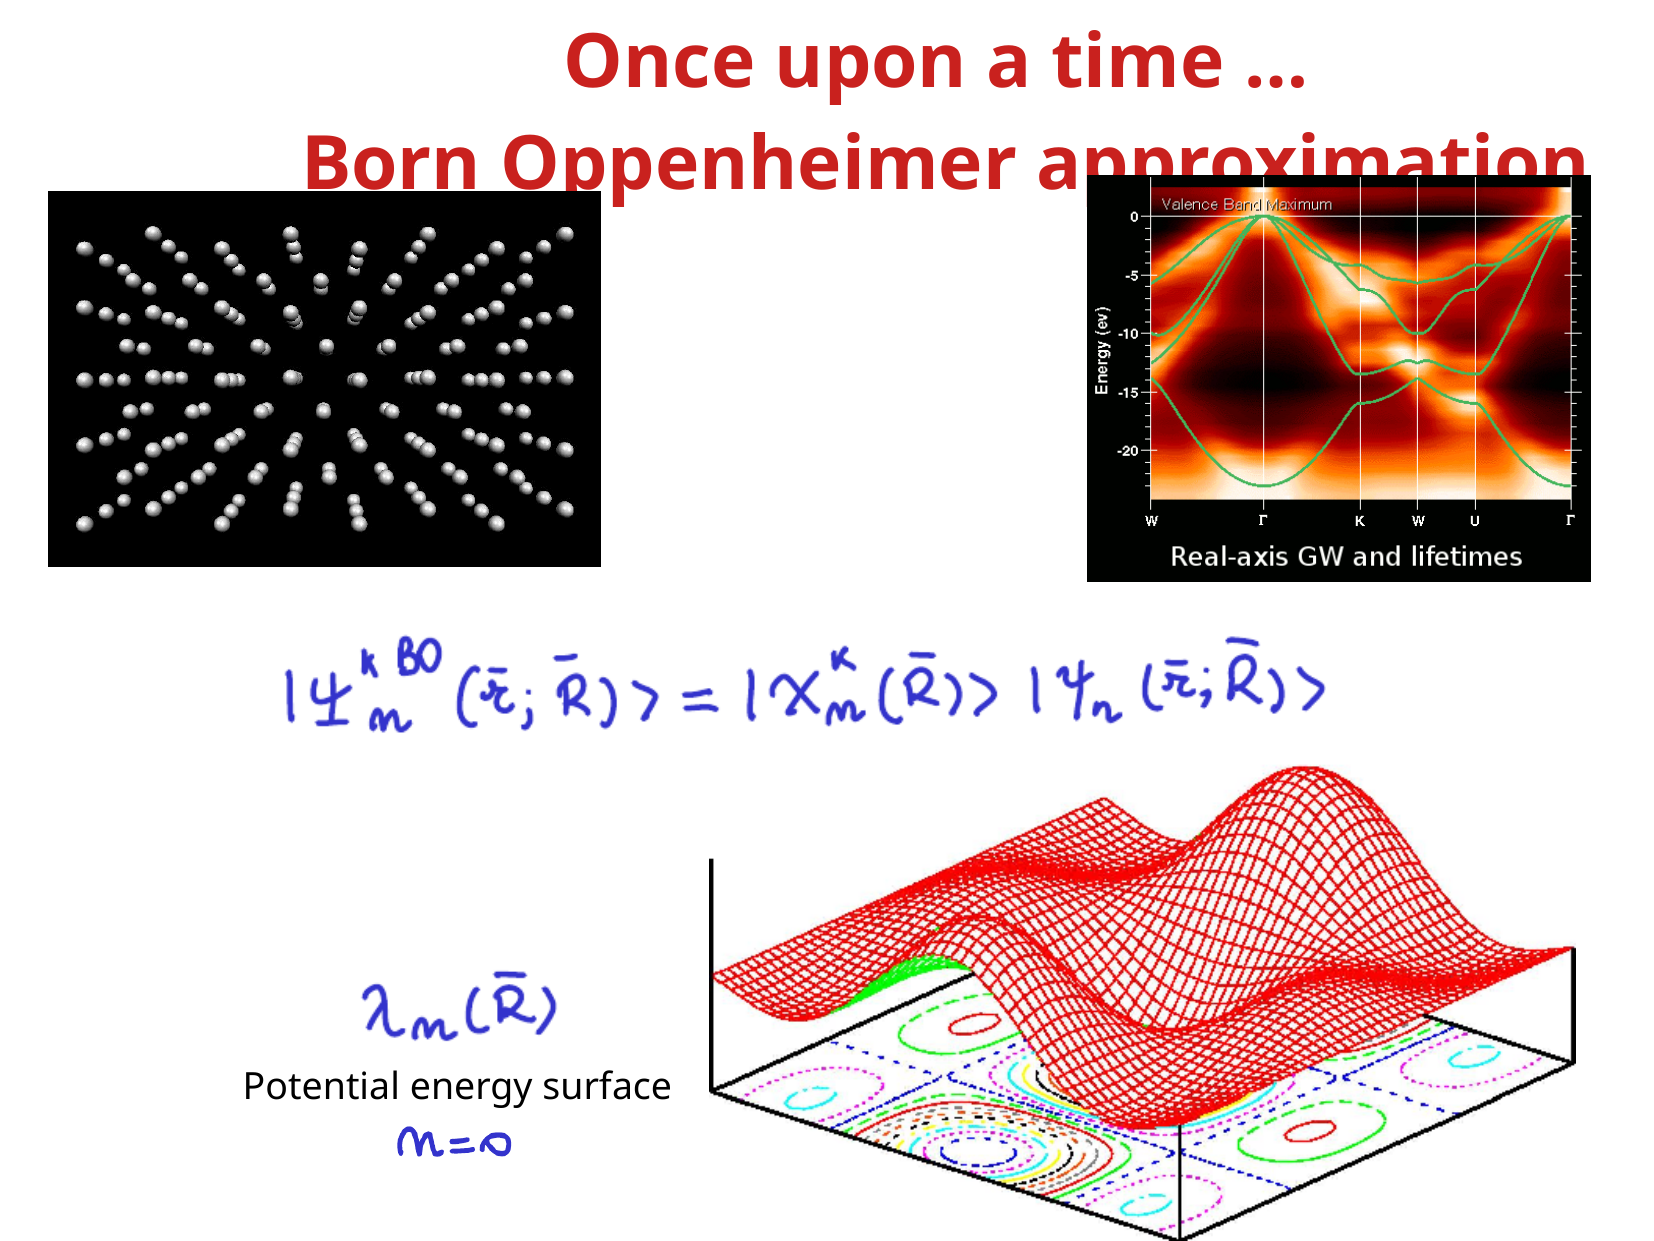

Once upon a time …
Born Oppenheimer approximation
Potential energy surface